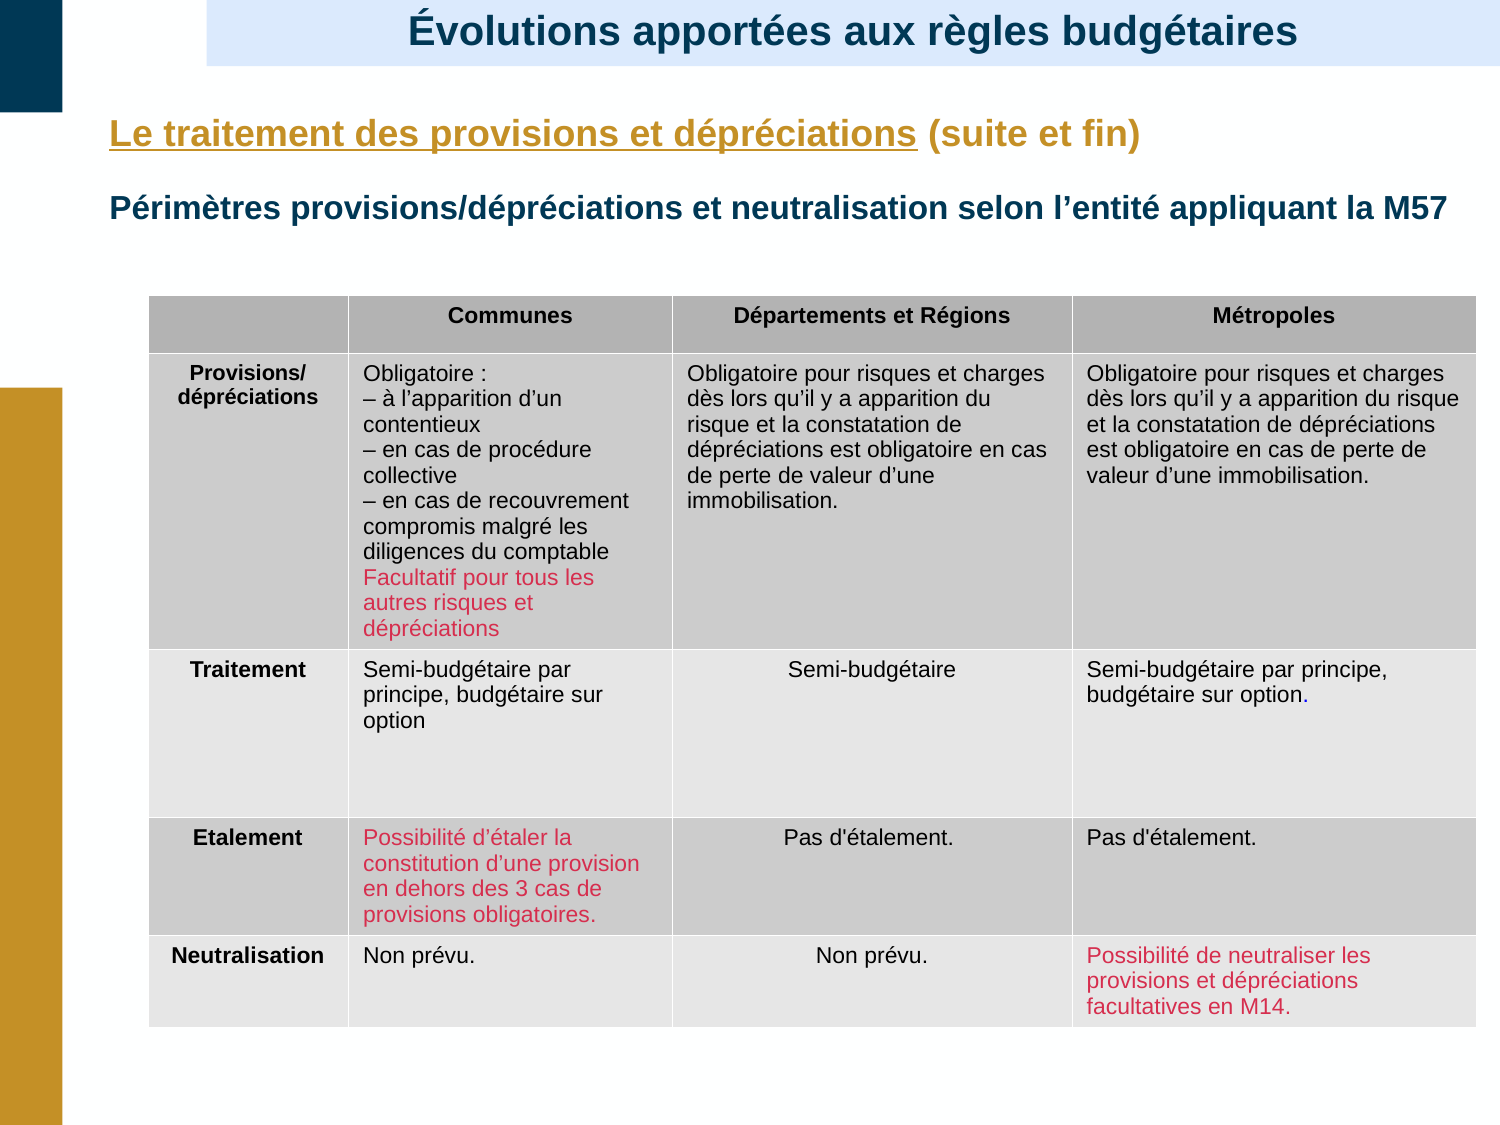

Évolutions apportées aux règles budgétaires
#
Le traitement des provisions et dépréciations (suite et fin)
Périmètres provisions/dépréciations et neutralisation selon l’entité appliquant la M57
| | Communes | Départements et Régions | Métropoles |
| --- | --- | --- | --- |
| Provisions/ dépréciations | Obligatoire : – à l’apparition d’un contentieux – en cas de procédure collective – en cas de recouvrement compromis malgré les diligences du comptable Facultatif pour tous les autres risques et dépréciations | Obligatoire pour risques et charges dès lors qu’il y a apparition du risque et la constatation de dépréciations est obligatoire en cas de perte de valeur d’une immobilisation. | Obligatoire pour risques et charges dès lors qu’il y a apparition du risque et la constatation de dépréciations est obligatoire en cas de perte de valeur d’une immobilisation. |
| Traitement | Semi-budgétaire par principe, budgétaire sur option | Semi-budgétaire | Semi-budgétaire par principe, budgétaire sur option. |
| Etalement | Possibilité d’étaler la constitution d’une provision en dehors des 3 cas de provisions obligatoires. | Pas d'étalement. | Pas d'étalement. |
| Neutralisation | Non prévu. | Non prévu. | Possibilité de neutraliser les provisions et dépréciations facultatives en M14. |